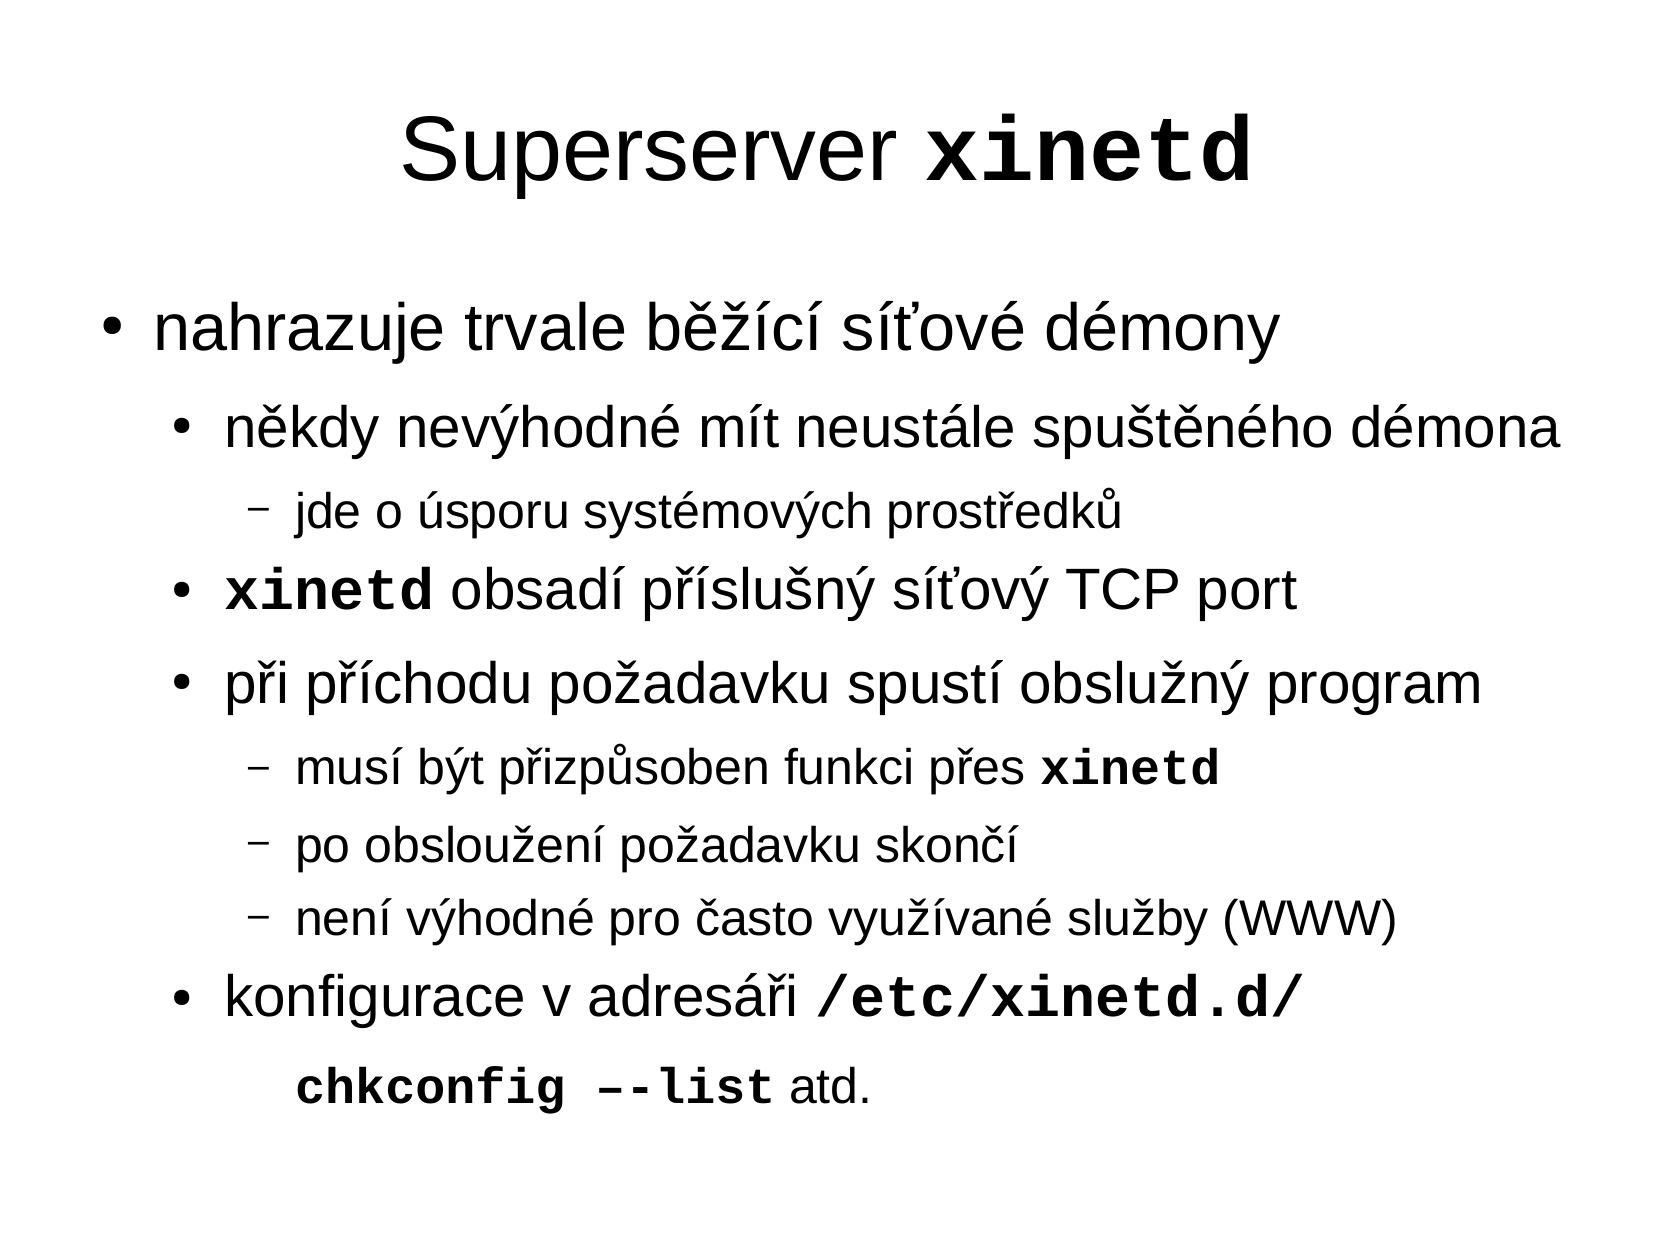

# Superserver xinetd
nahrazuje trvale běžící síťové démony
někdy nevýhodné mít neustále spuštěného démona
jde o úsporu systémových prostředků
xinetd obsadí příslušný síťový TCP port
při příchodu požadavku spustí obslužný program
musí být přizpůsoben funkci přes xinetd
po obsloužení požadavku skončí
není výhodné pro často využívané služby (WWW)
konfigurace v adresáři /etc/xinetd.d/
chkconfig –-list atd.